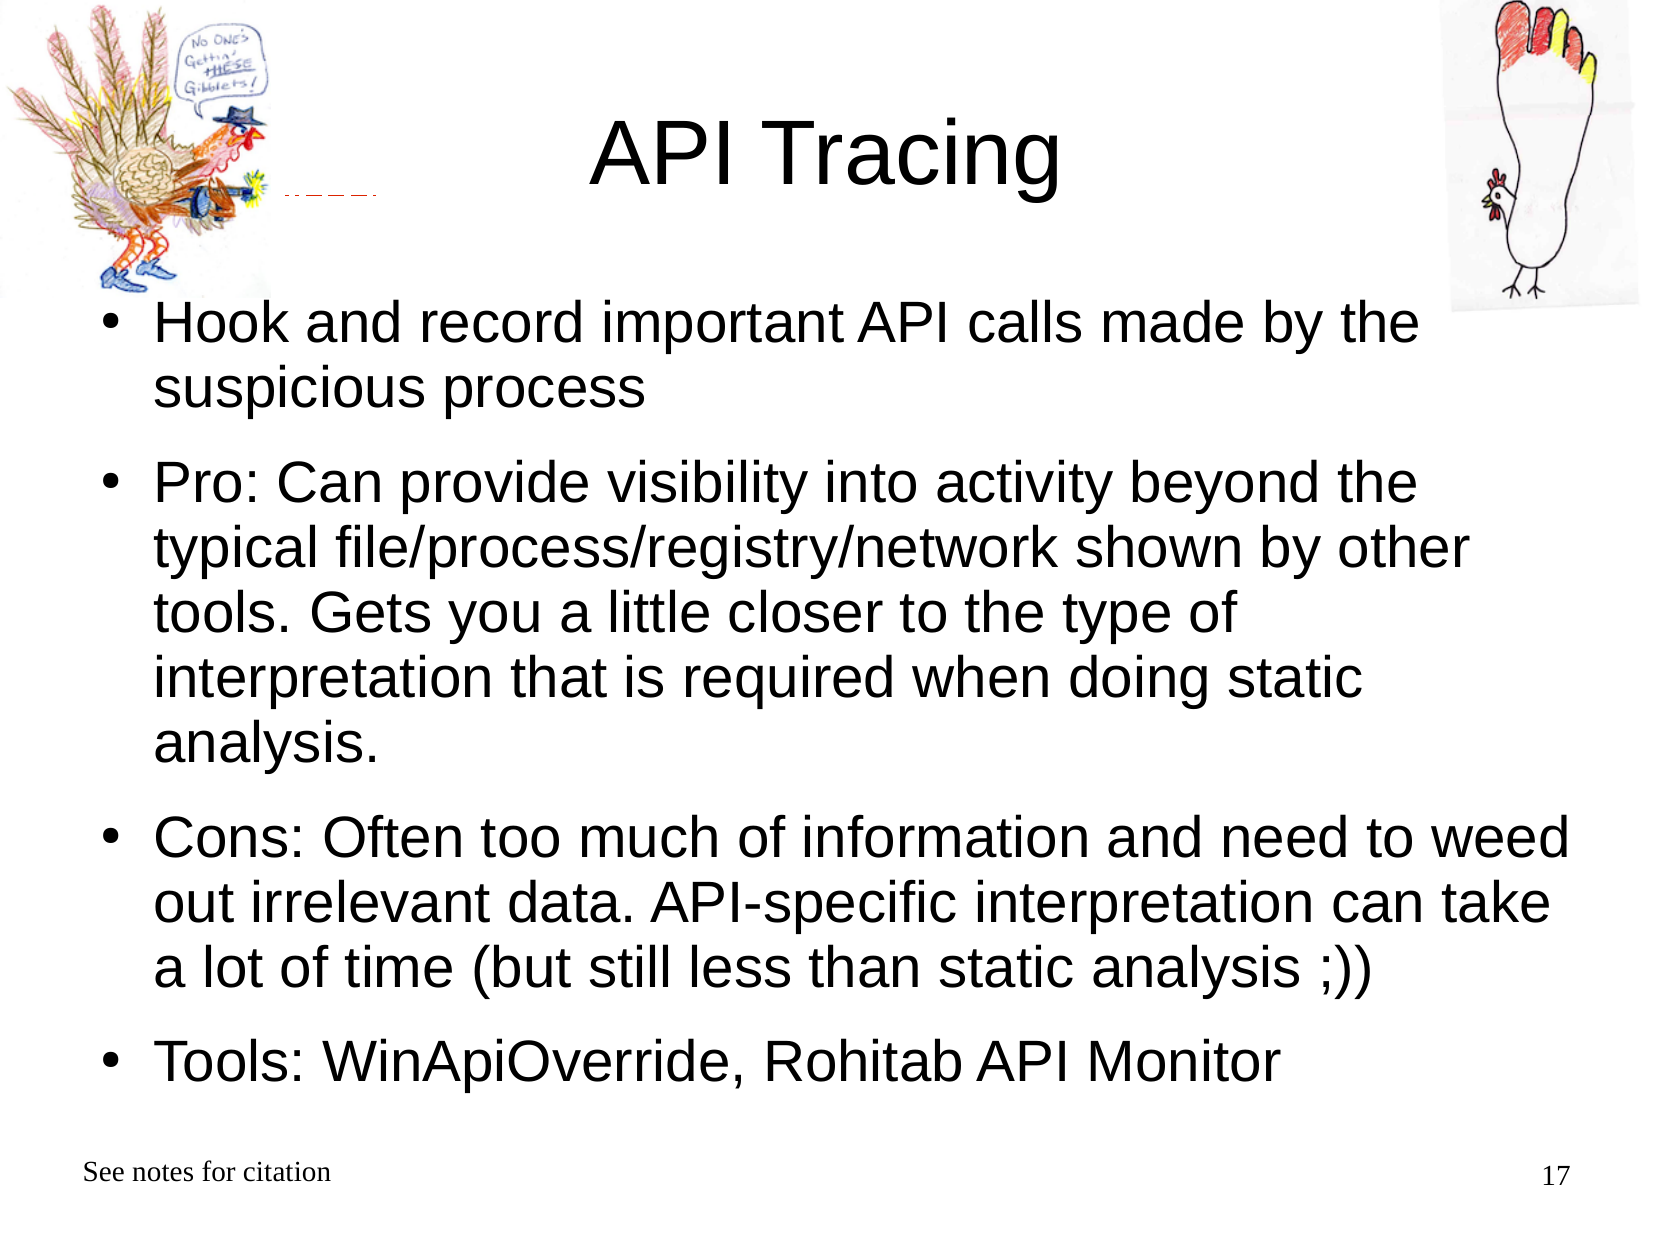

# API Tracing
Hook and record important API calls made by the suspicious process
Pro: Can provide visibility into activity beyond the typical file/process/registry/network shown by other tools. Gets you a little closer to the type of interpretation that is required when doing static analysis.
Cons: Often too much of information and need to weed out irrelevant data. API-specific interpretation can take a lot of time (but still less than static analysis ;))
Tools: WinApiOverride, Rohitab API Monitor
See notes for citation
17